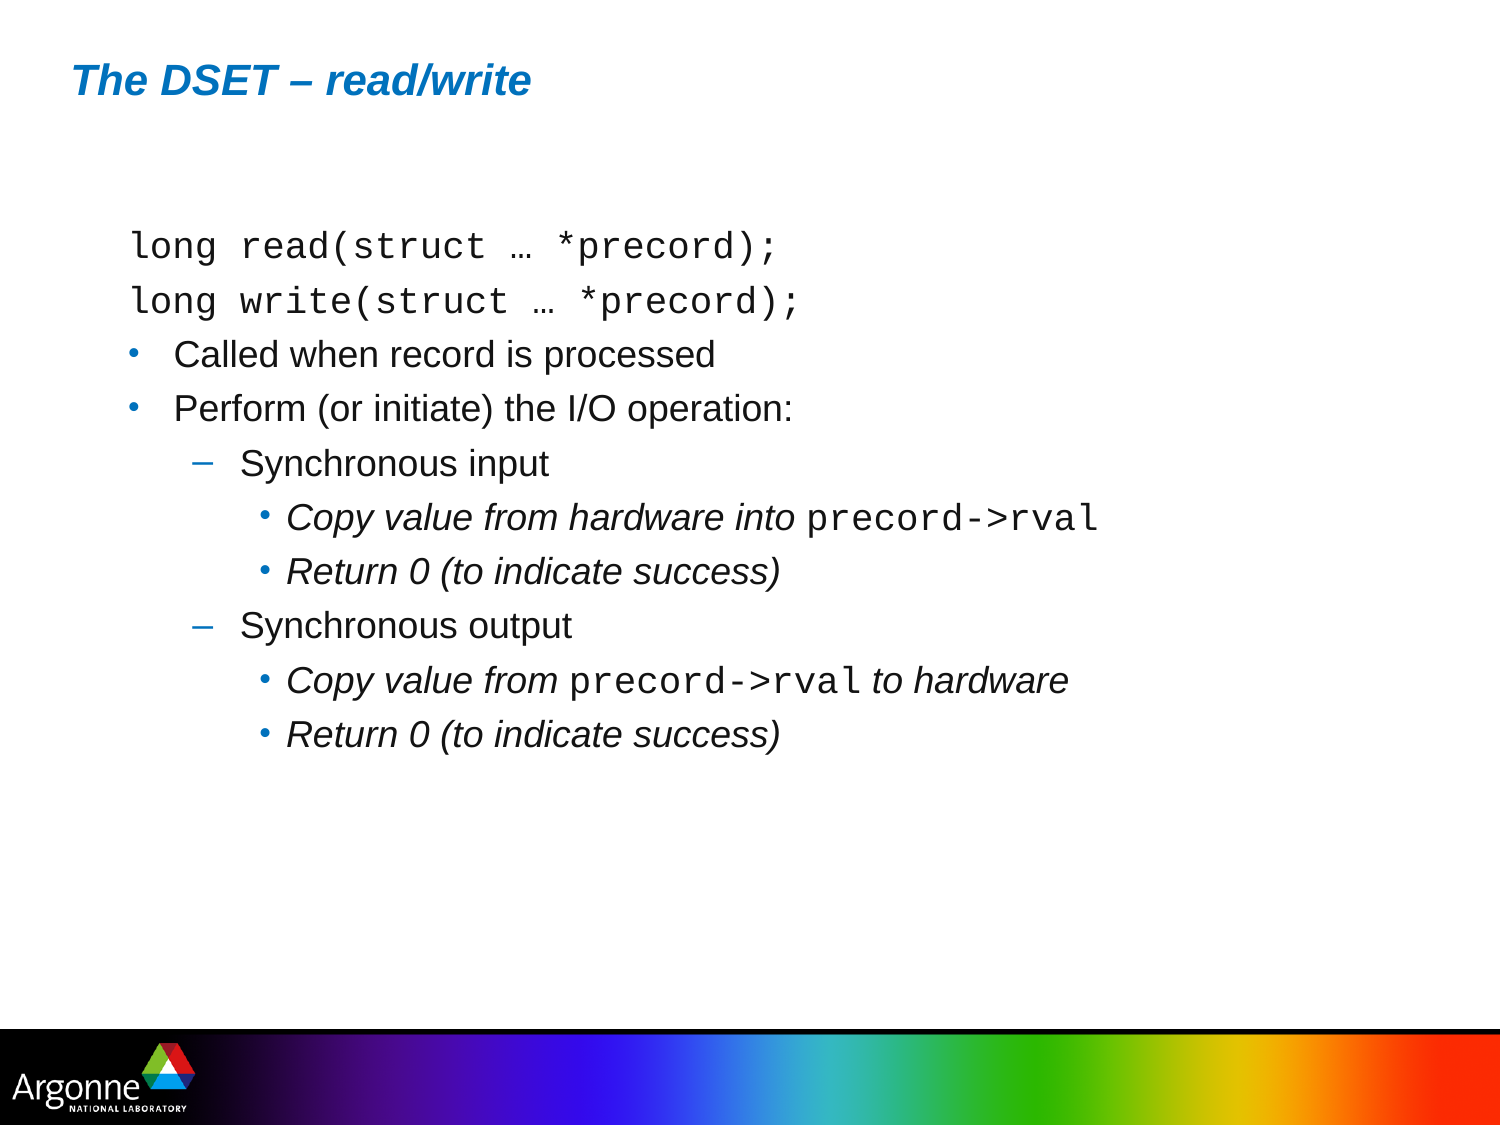

# The DSET – read/write
long read(struct … *precord);
long write(struct … *precord);
Called when record is processed
Perform (or initiate) the I/O operation:
Synchronous input
Copy value from hardware into precord->rval
Return 0 (to indicate success)
Synchronous output
Copy value from precord->rval to hardware
Return 0 (to indicate success)